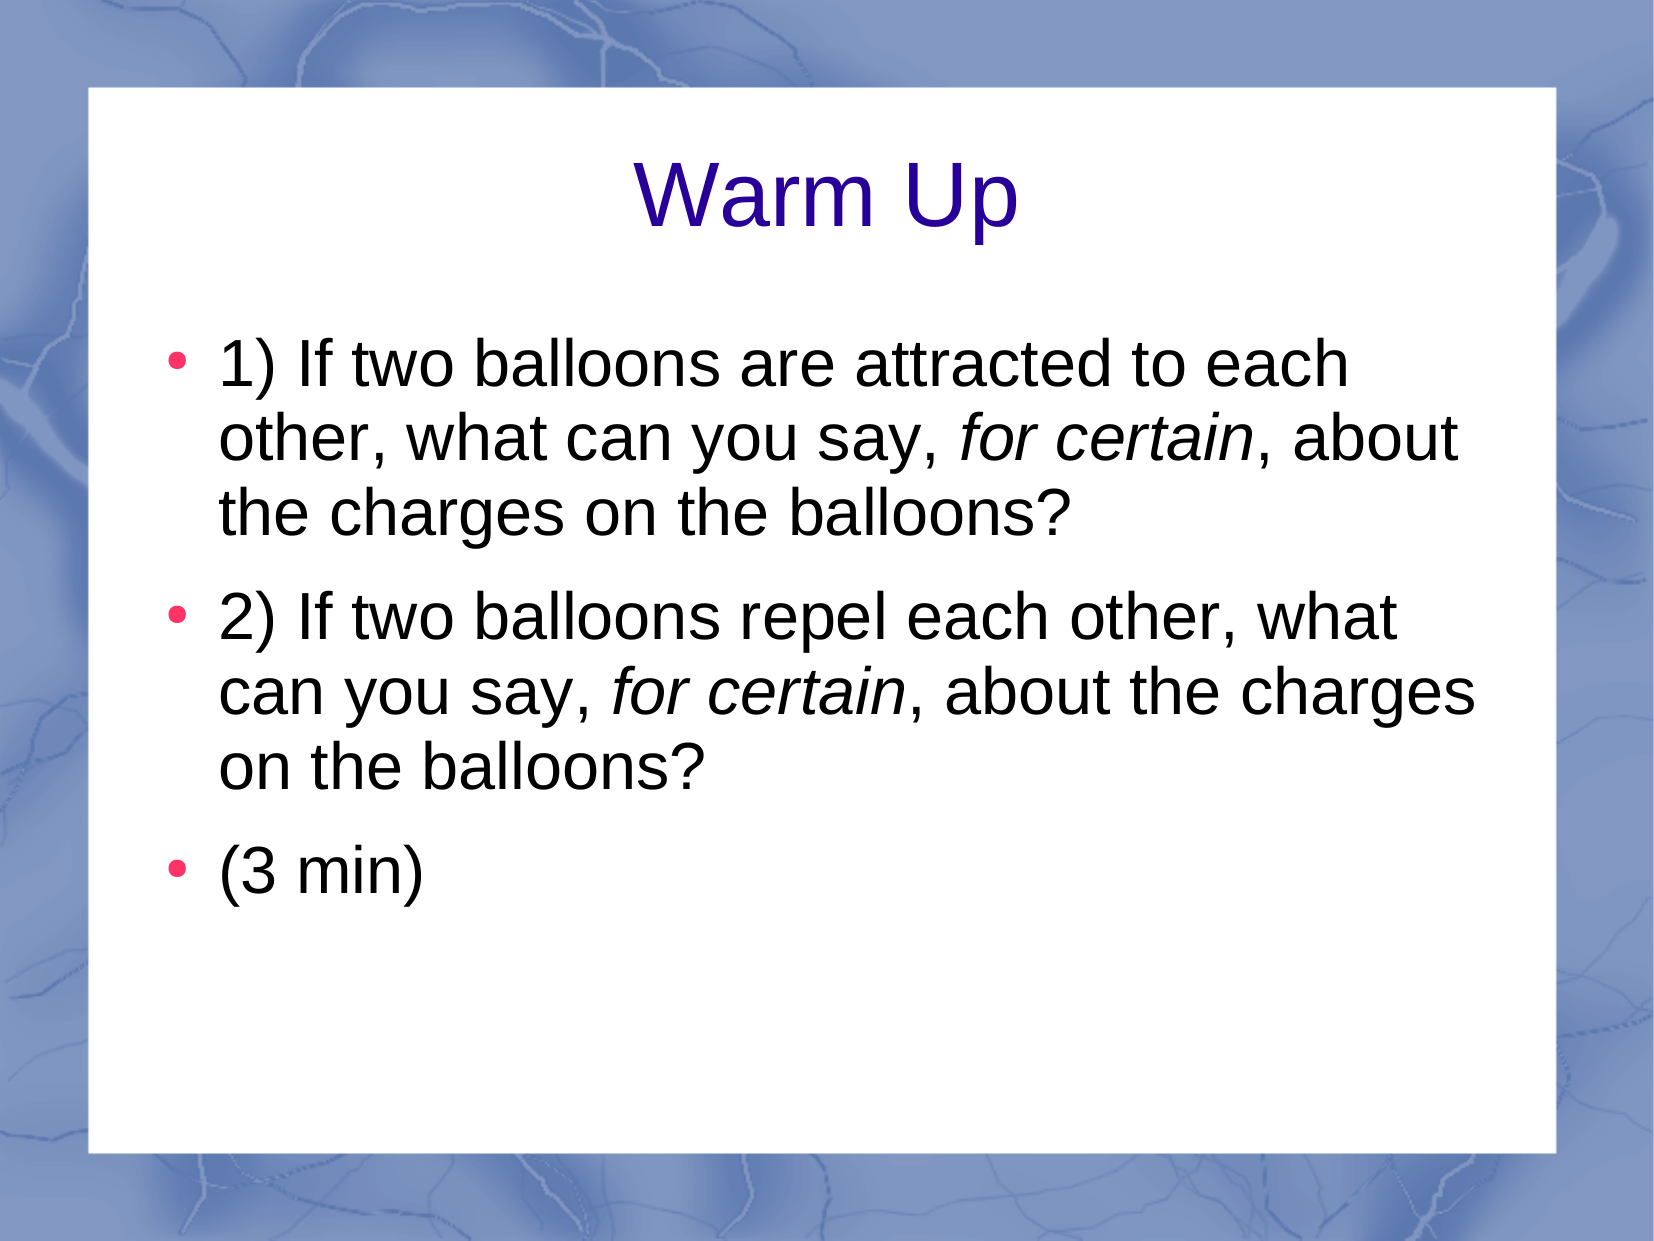

# Warm Up
1) If two balloons are attracted to each other, what can you say, for certain, about the charges on the balloons?
2) If two balloons repel each other, what can you say, for certain, about the charges on the balloons?
(3 min)